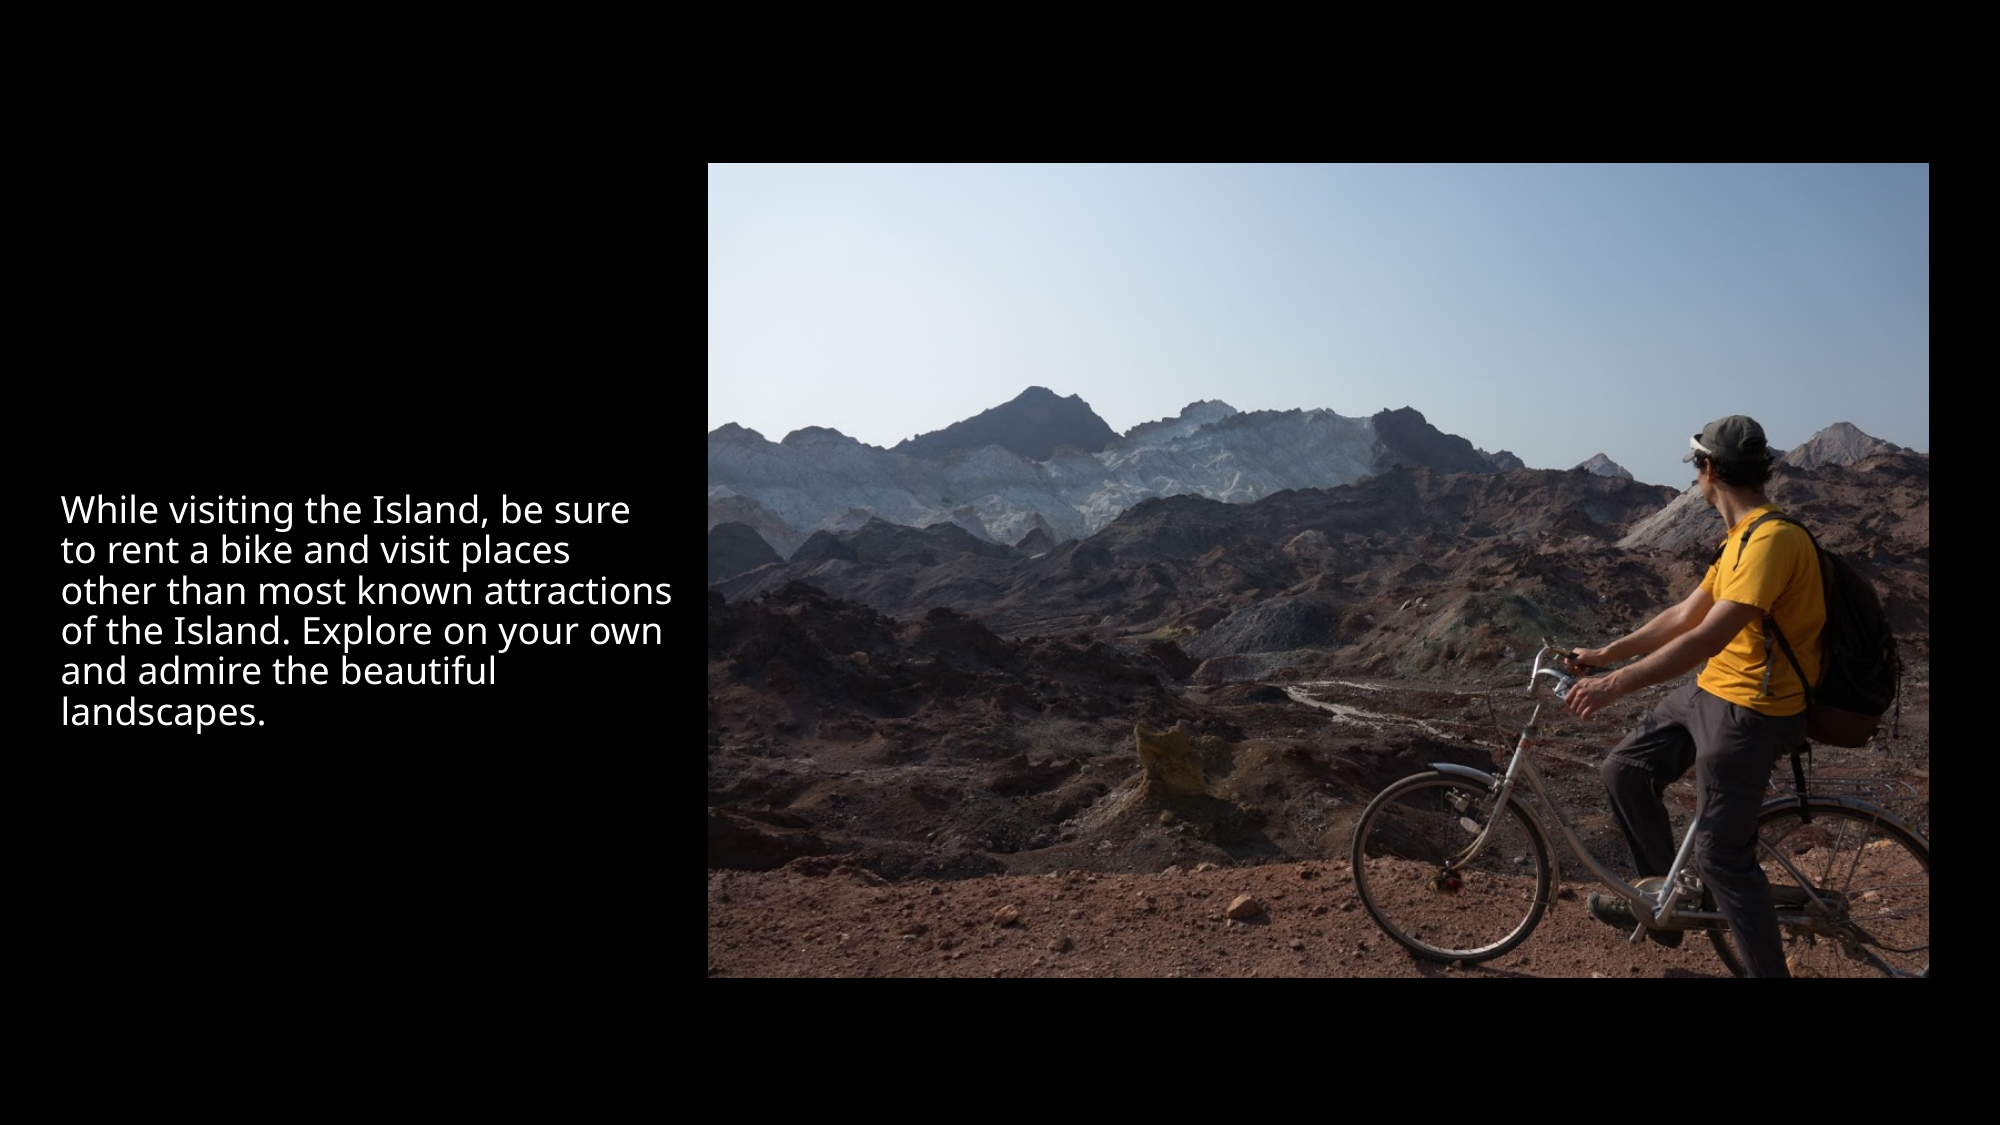

#
While visiting the Island, be sure to rent a bike and visit places other than most known attractions of the Island. Explore on your own and admire the beautiful landscapes.